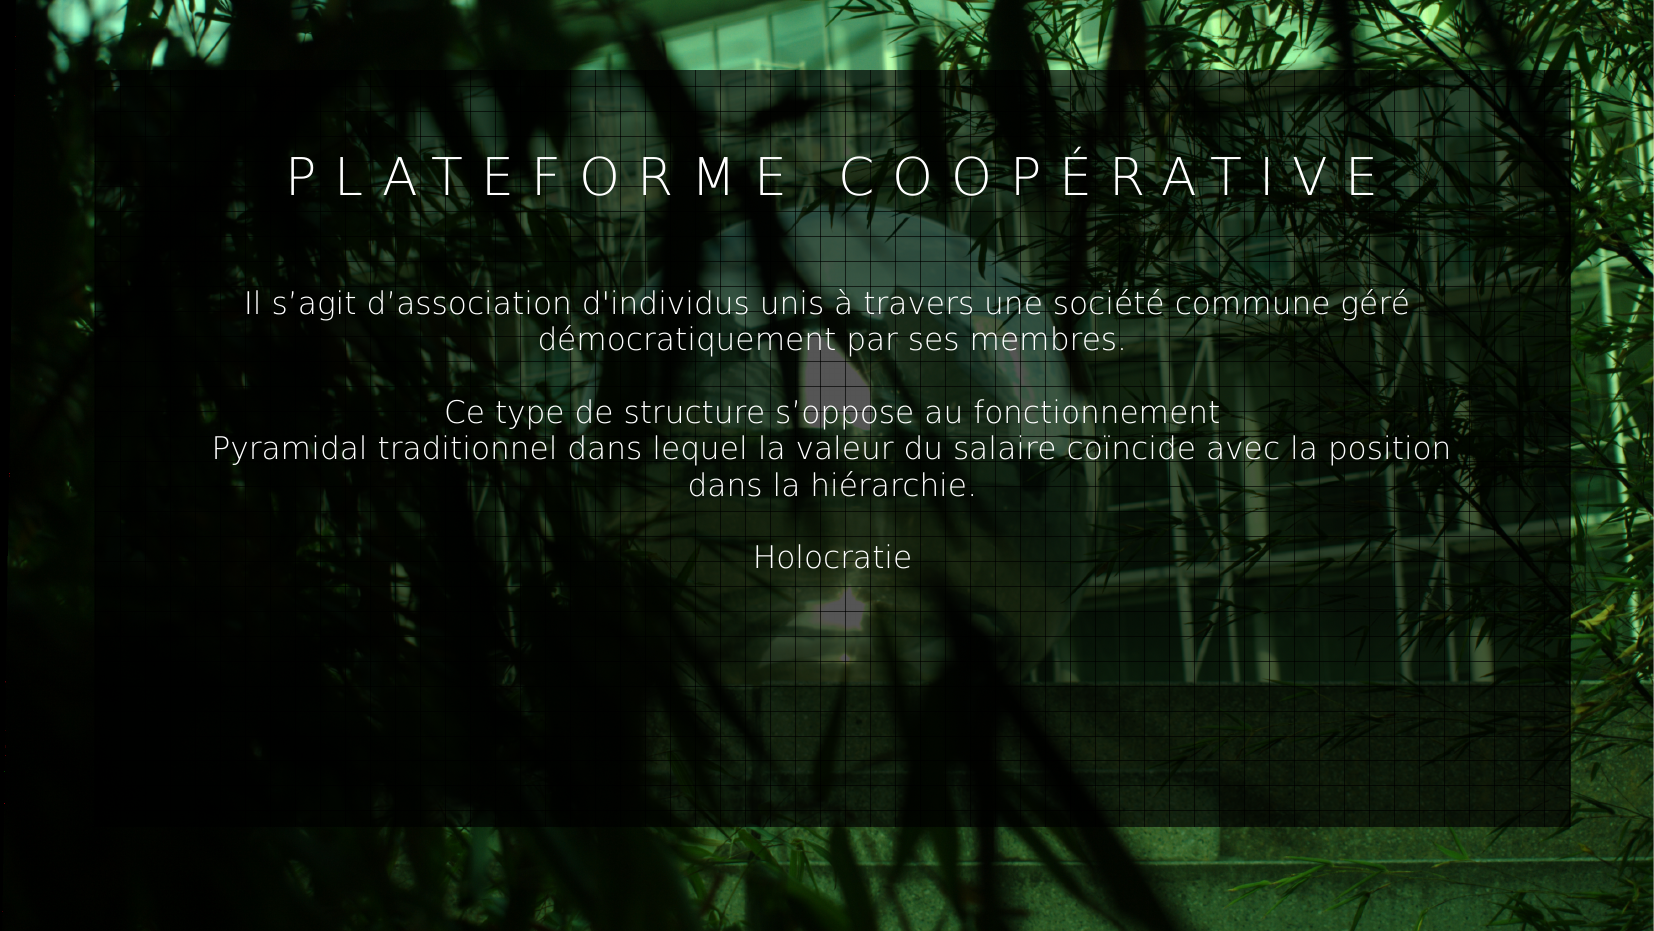

Il s’agit d’association d'individus unis à travers une société commune géré
démocratiquement par ses membres.
Ce type de structure s’oppose au fonctionnement
Pyramidal traditionnel dans lequel la valeur du salaire coïncide avec la position
dans la hiérarchie.
Holocratie
PLATEFORME COOPÉRATIVE
13